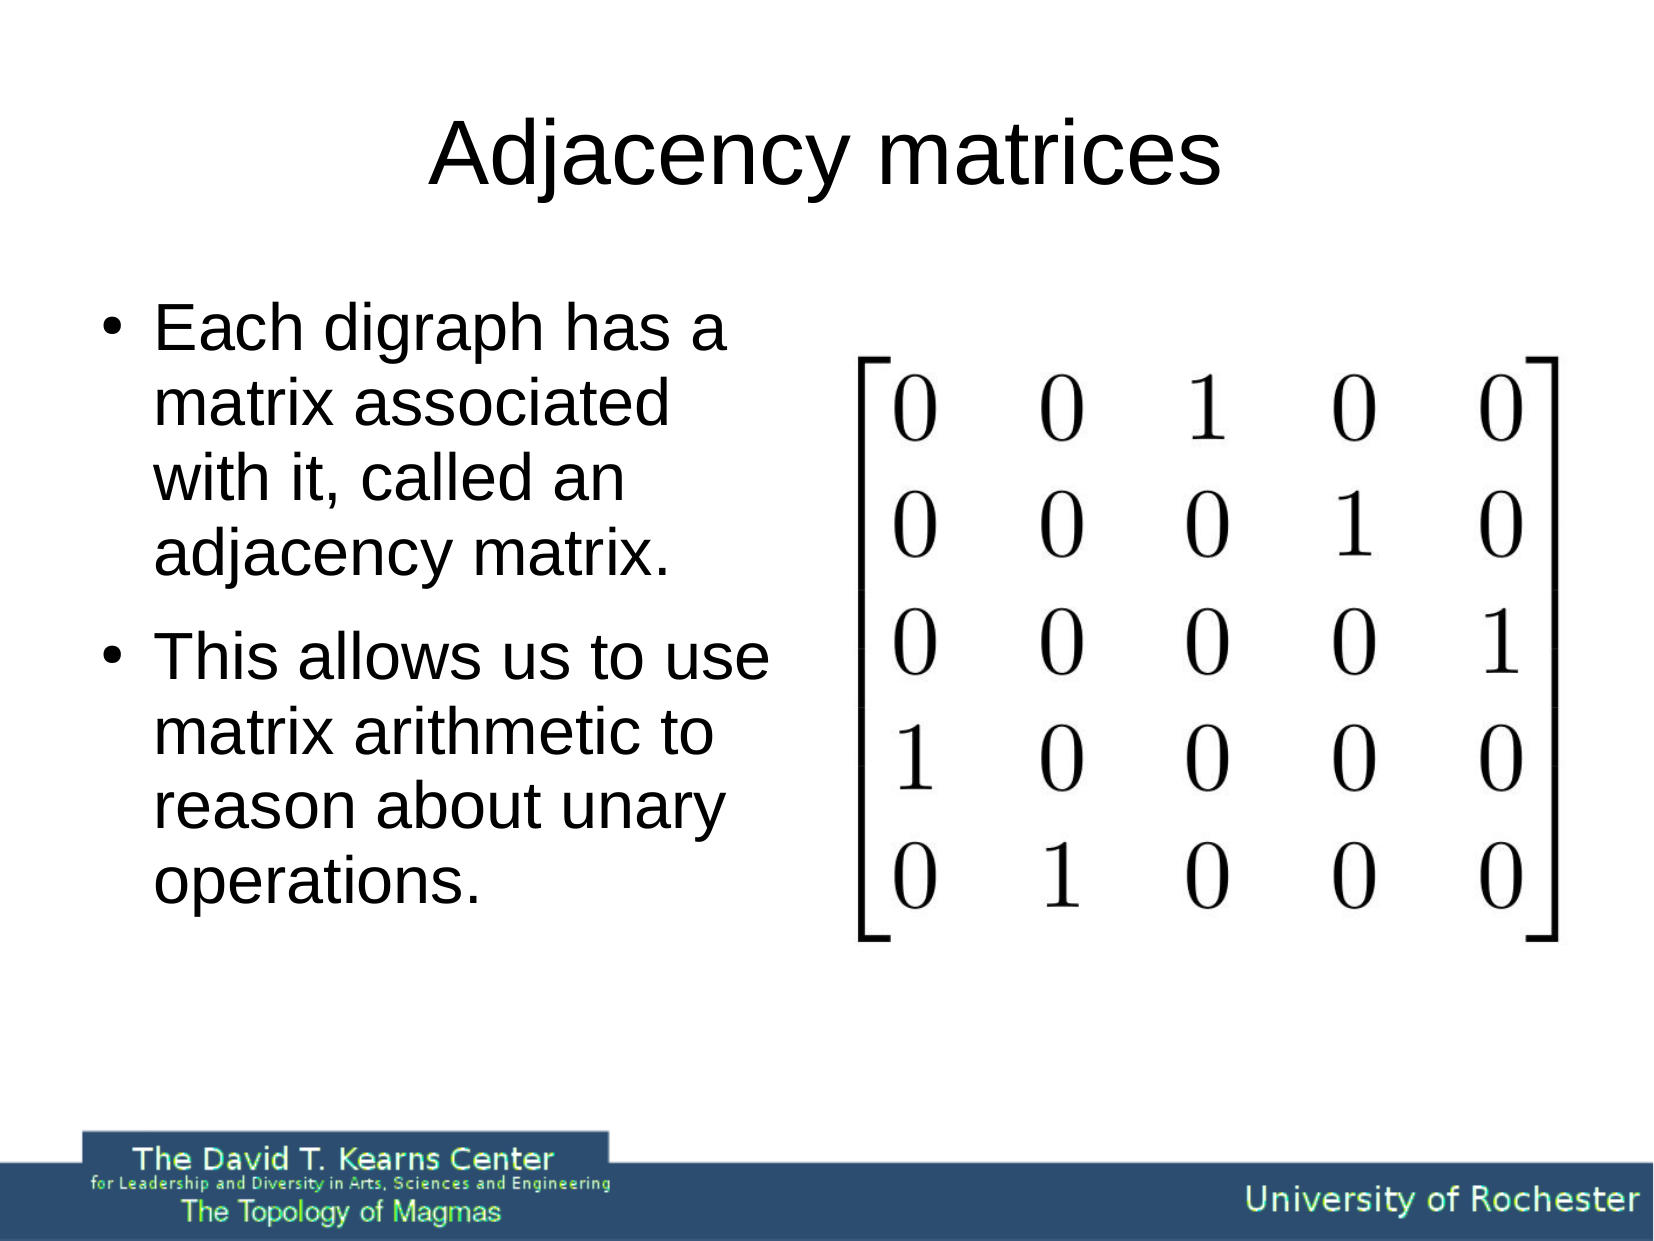

# Adjacency matrices
Each digraph has a matrix associated with it, called an adjacency matrix.
This allows us to use matrix arithmetic to reason about unary operations.